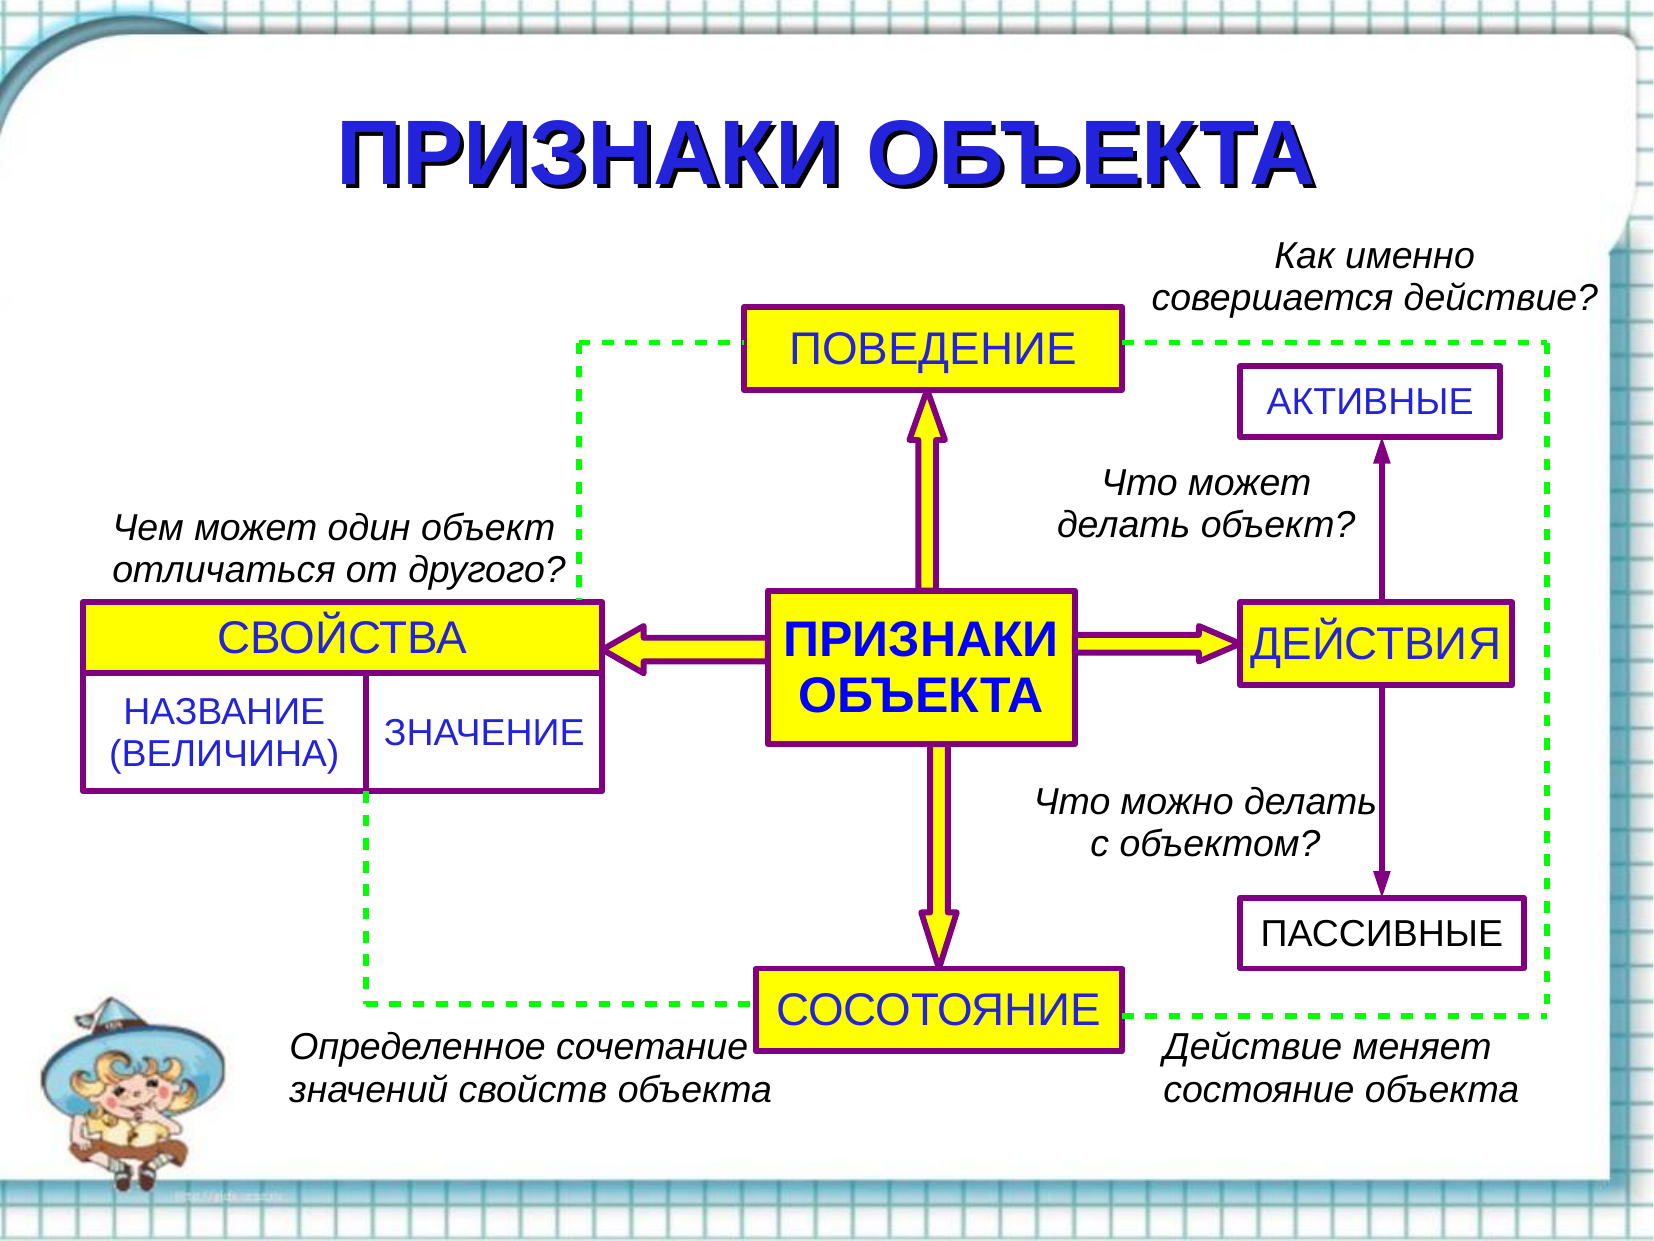

# ПРИЗНАКИ ОБЪЕКТА
Как именно совершается действие?
ПОВЕДЕНИЕ
АКТИВНЫЕ
Что может делать объект?
Чем может один объект отличаться от другого?
ПРИЗНАКИ
ОБЪЕКТА
СВОЙСТВА
ДЕЙСТВИЯ
НАЗВАНИЕ
(ВЕЛИЧИНА)
ЗНАЧЕНИЕ
Что можно делать с объектом?
ПАССИВНЫЕ
СОСОТОЯНИЕ
Определенное сочетание значений свойств объекта
Действие меняет состояние объекта